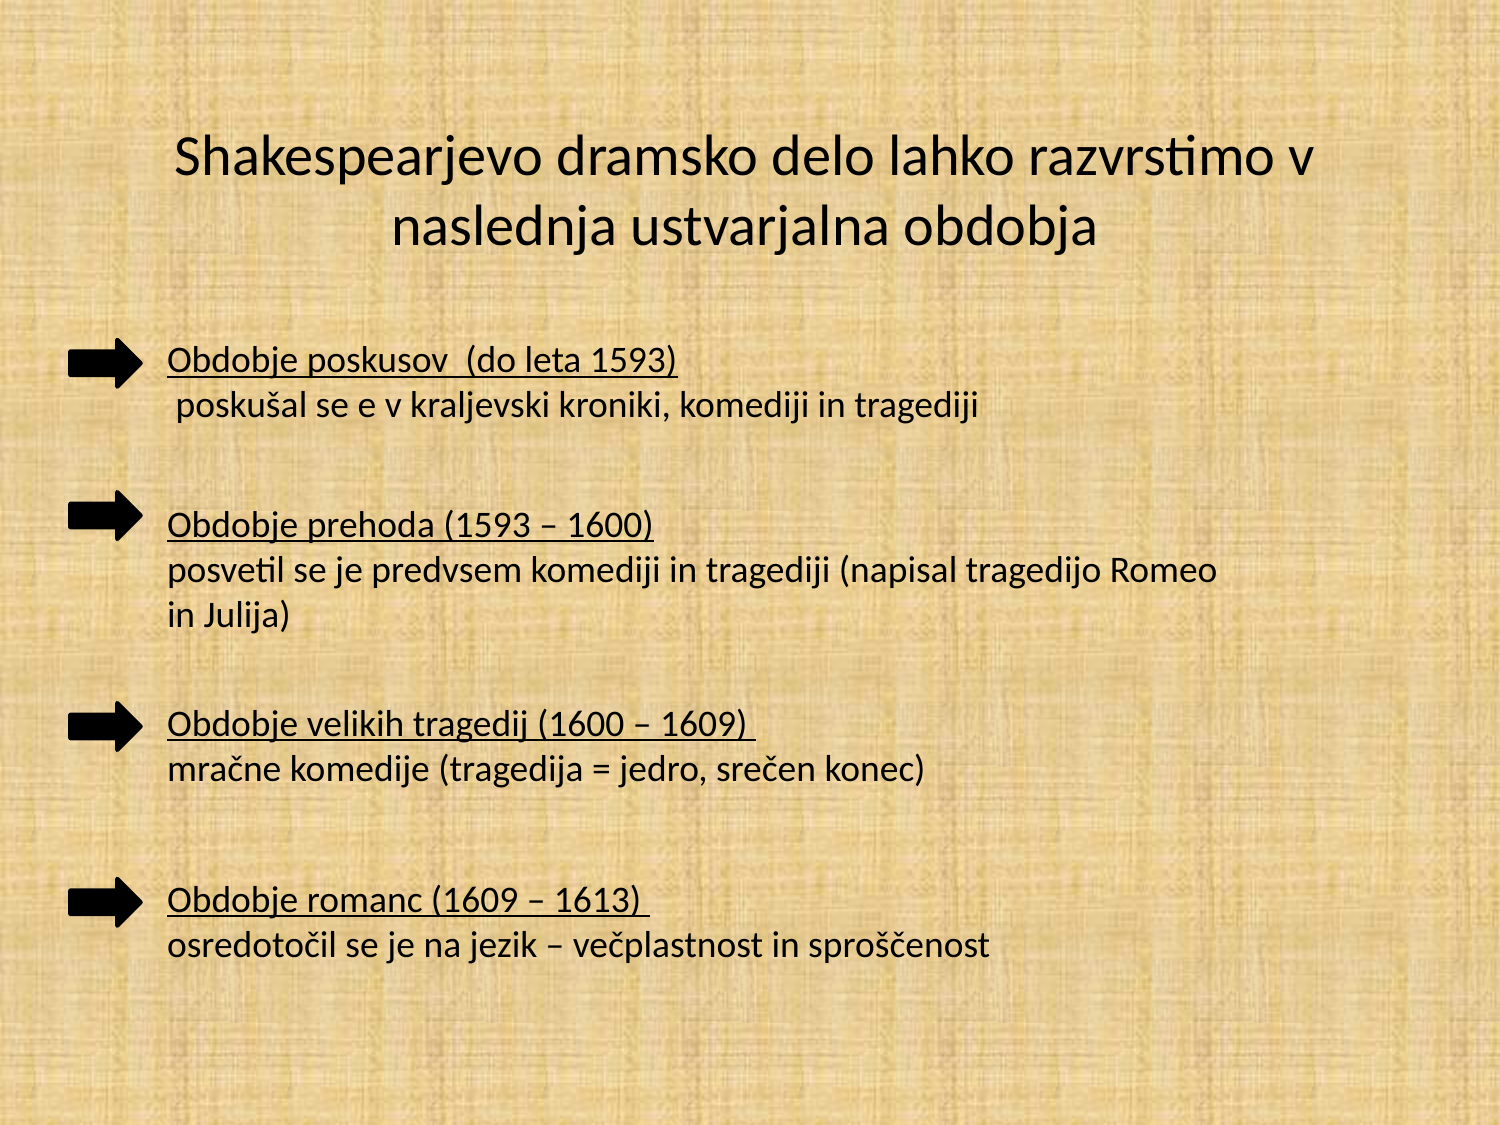

# Shakespearjevo dramsko delo lahko razvrstimo v naslednja ustvarjalna obdobja
Obdobje poskusov (do leta 1593)
 poskušal se e v kraljevski kroniki, komediji in tragediji
Obdobje prehoda (1593 – 1600)
posvetil se je predvsem komediji in tragediji (napisal tragedijo Romeo in Julija)
Obdobje velikih tragedij (1600 – 1609)
mračne komedije (tragedija = jedro, srečen konec)
Obdobje romanc (1609 – 1613)
osredotočil se je na jezik – večplastnost in sproščenost